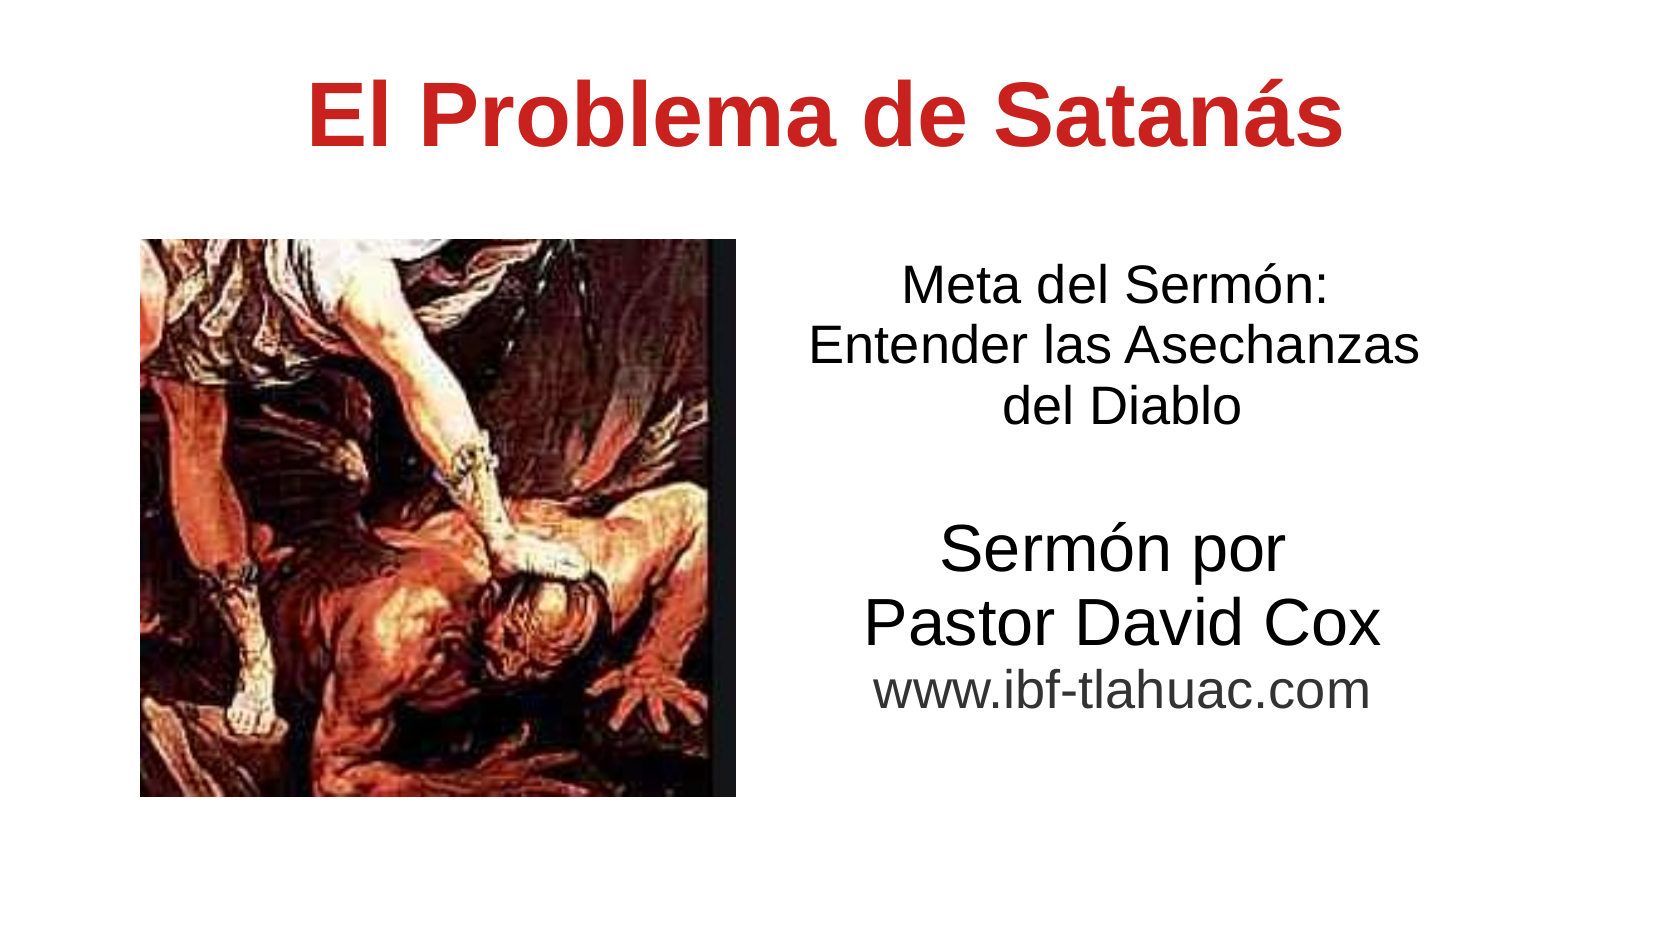

# El Problema de Satanás
Meta del Sermón:
Entender las Asechanzas
del Diablo
Sermón por
Pastor David Cox
www.ibf-tlahuac.com